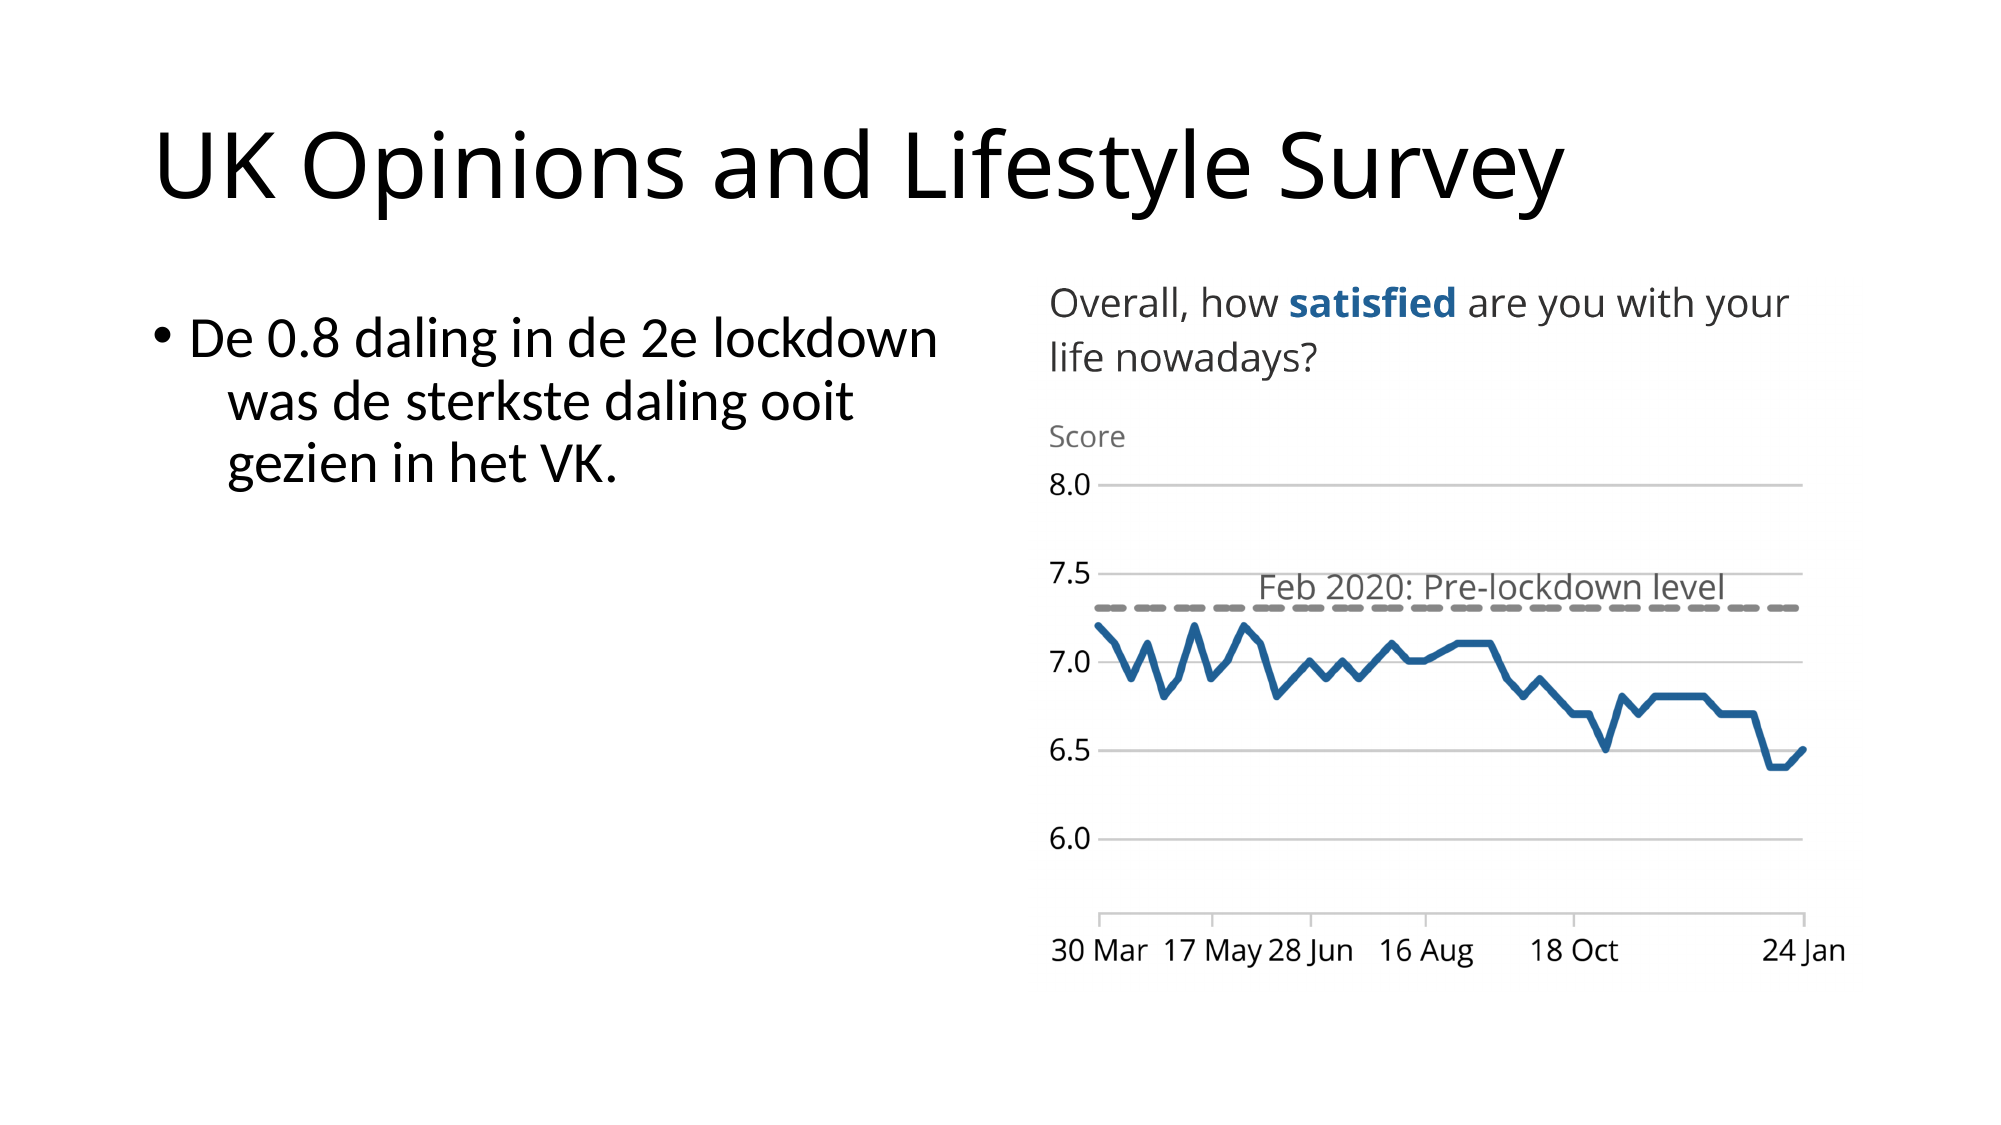

# UK Opinions and Lifestyle Survey
De 0.8 daling in de 2e lockdown was de sterkste daling ooit gezien in het VK.